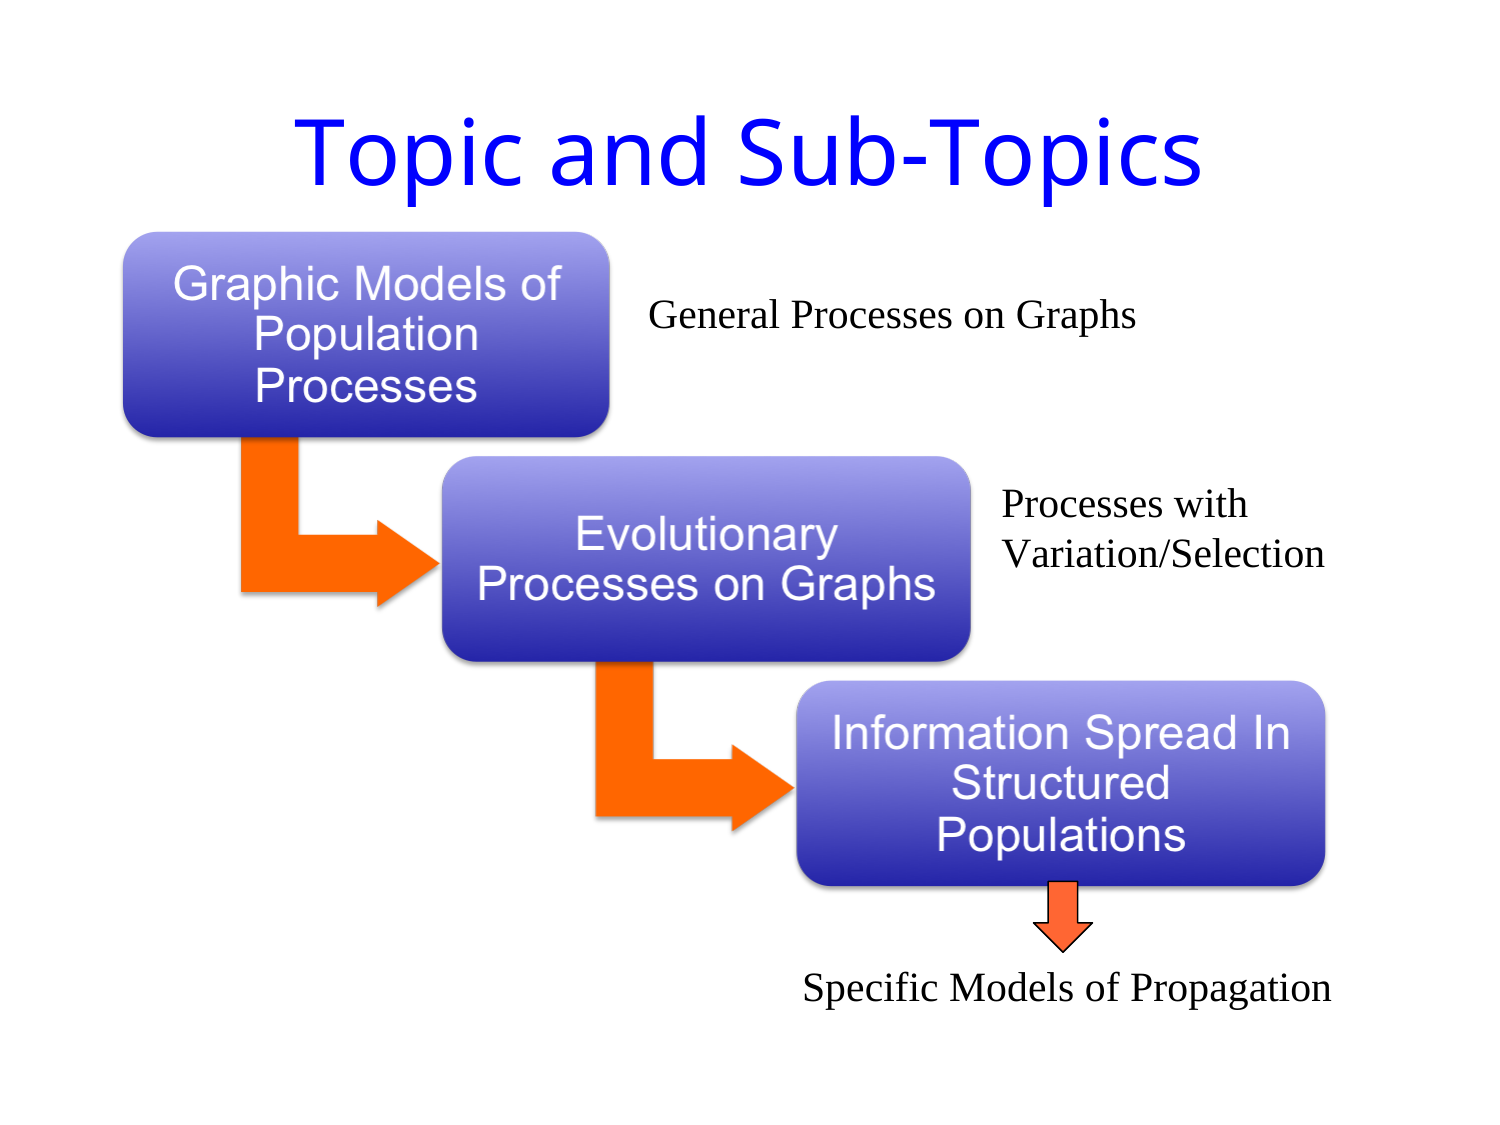

# Topic and Sub-Topics
General Processes on Graphs
Processes with
Variation/Selection
Specific Models of Propagation